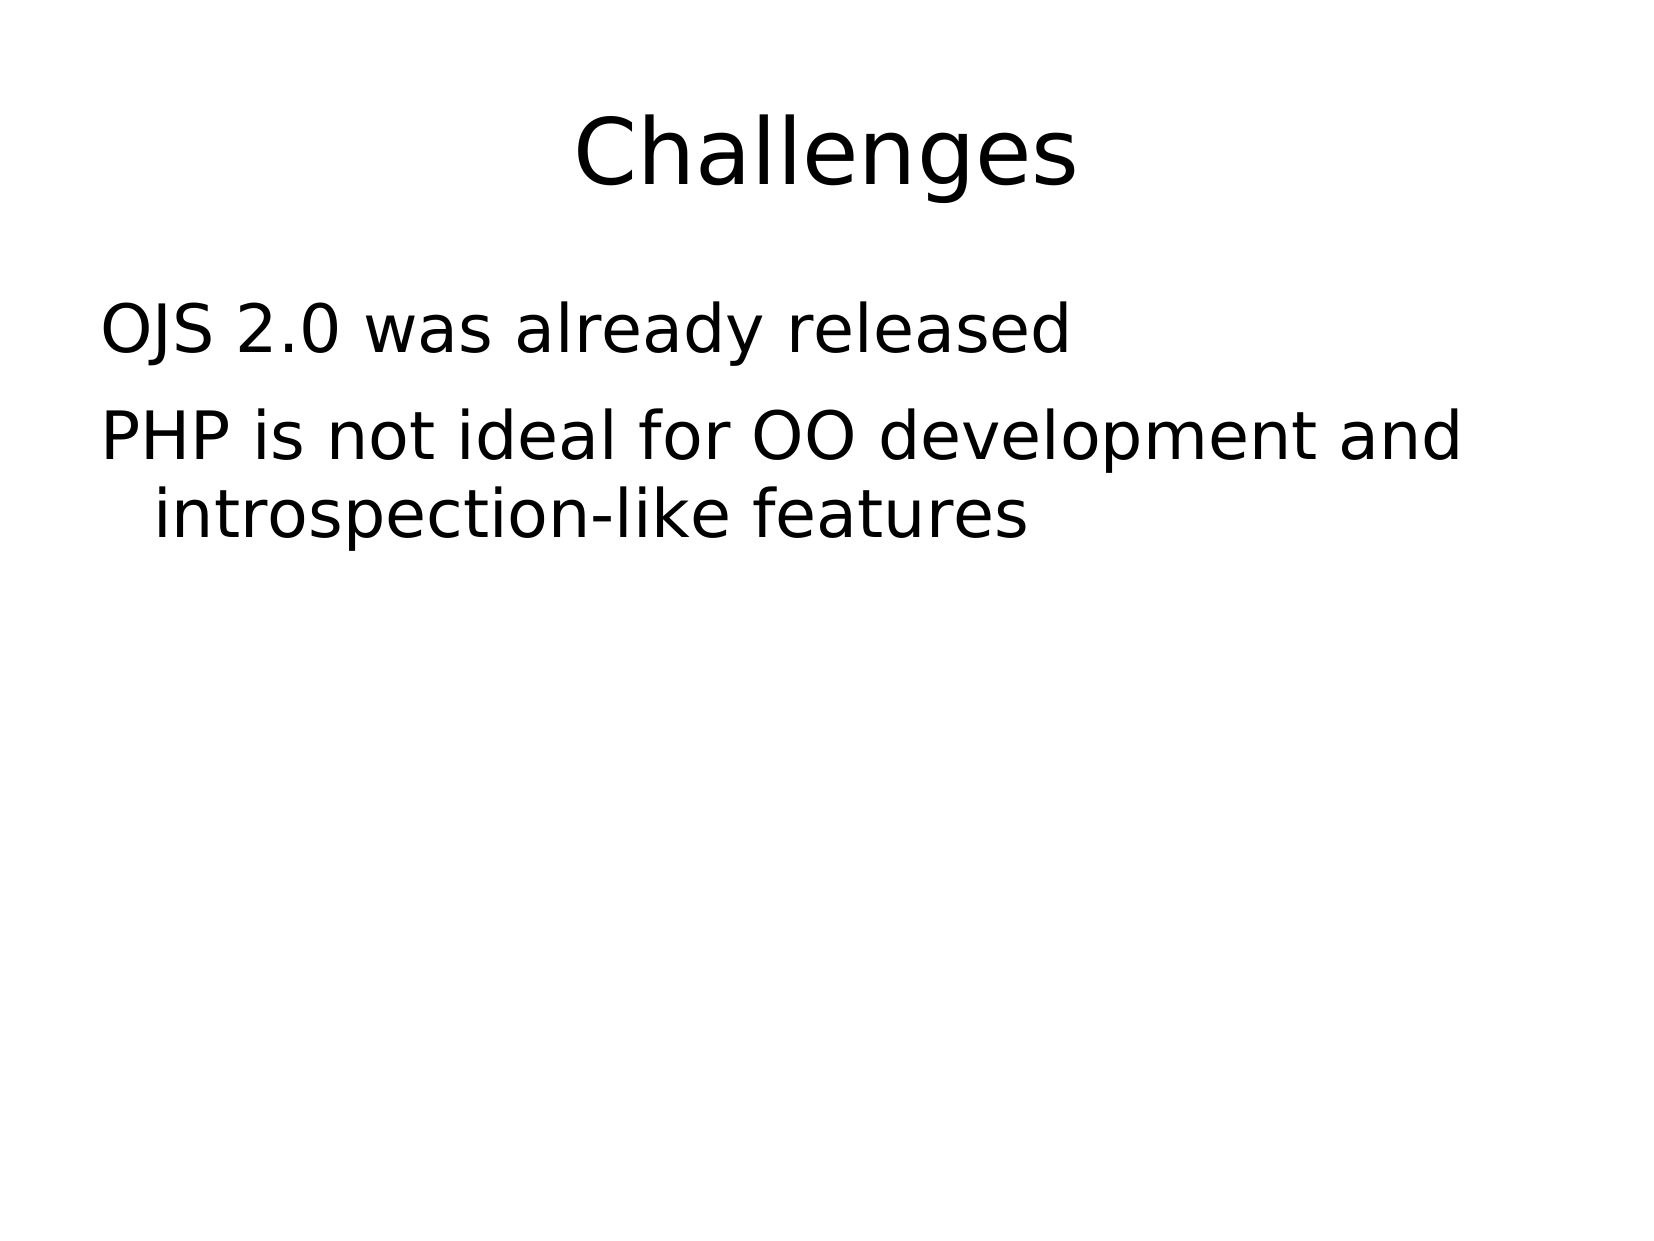

# Challenges
OJS 2.0 was already released
PHP is not ideal for OO development and introspection-like features